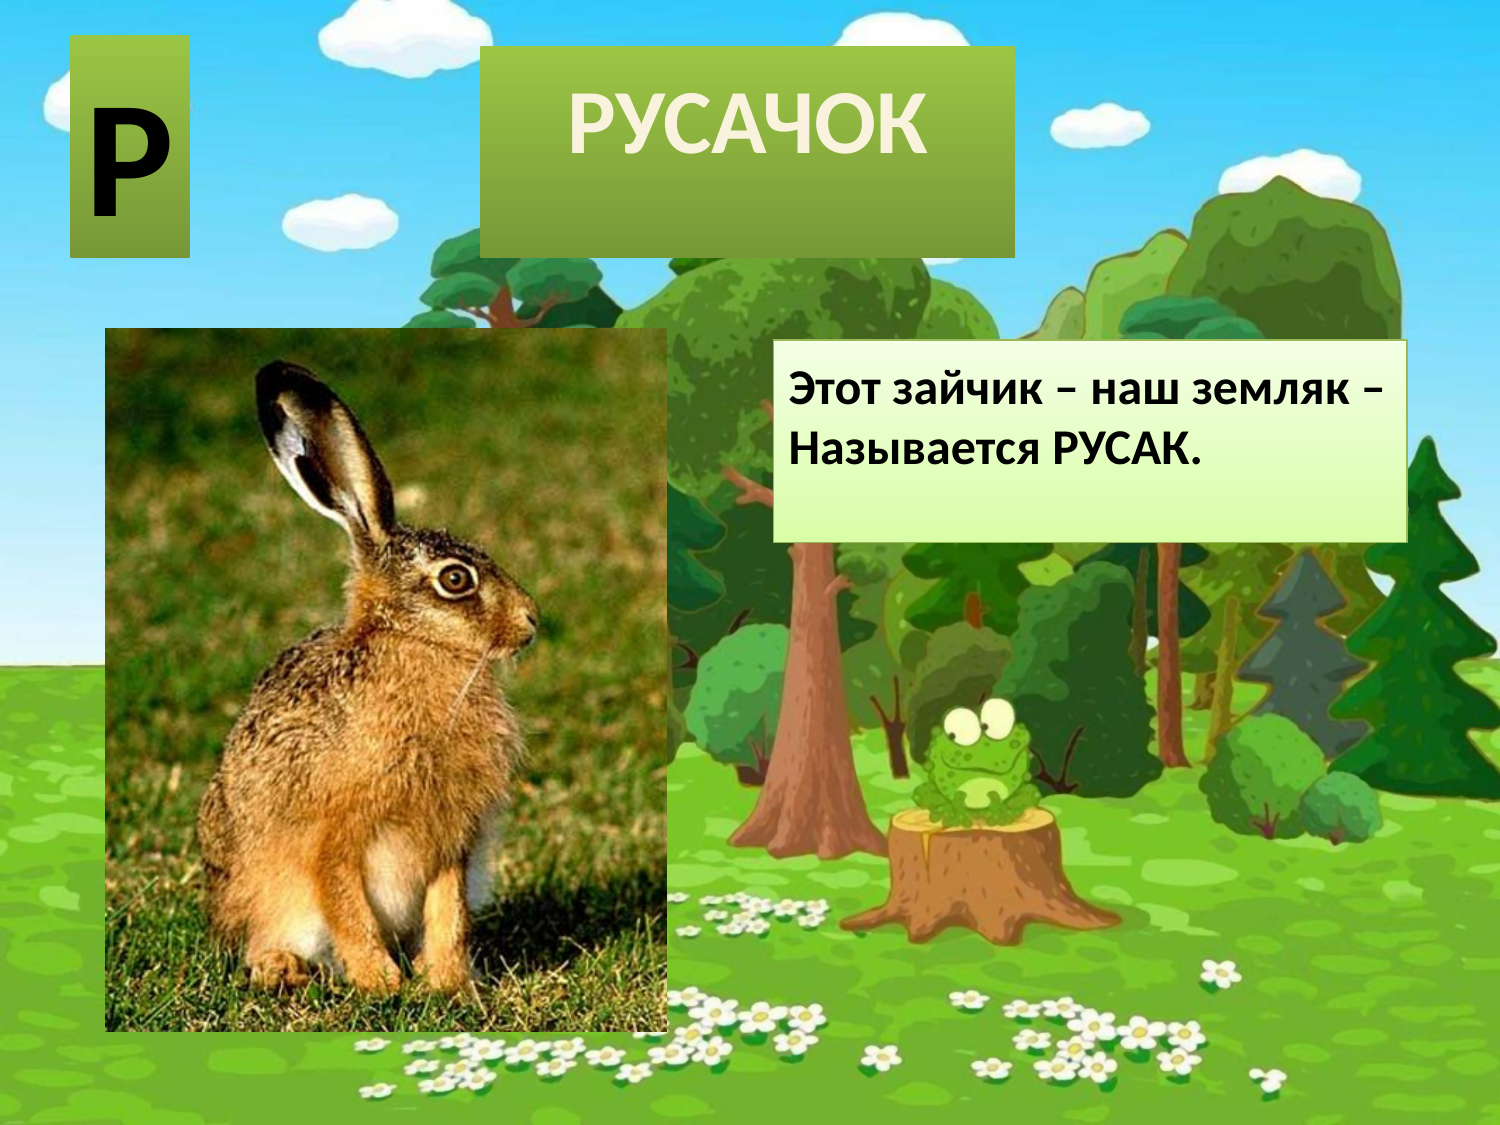

Р
# РУСАЧОК
Этот зайчик – наш земляк –
Называется РУСАК.